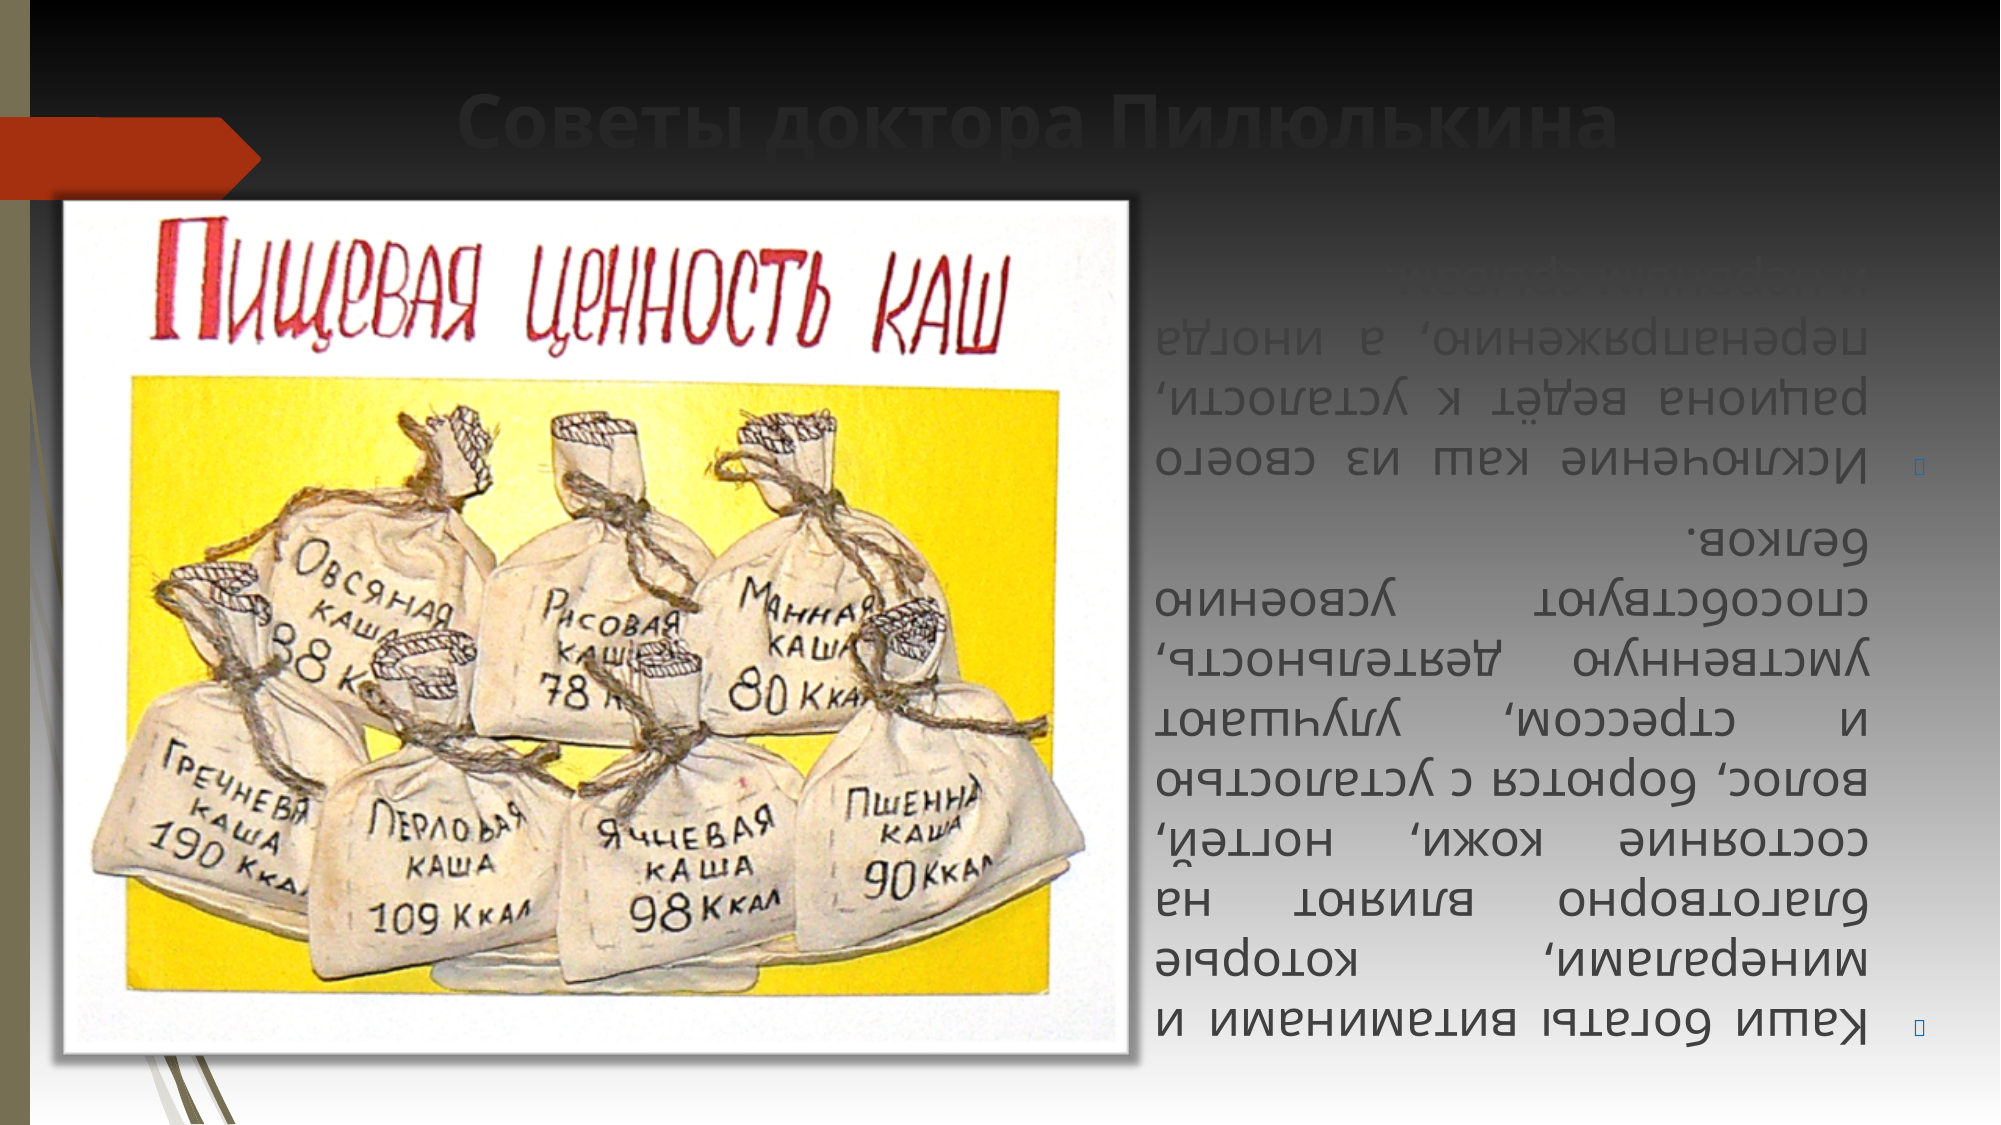

# Советы доктора Пилюлькина
Каши богаты витаминами и минералами, которые благотворно влияют на состояние кожи, ногтей, волос, борются с усталостью и стрессом, улучшают умственную деятельность, способствуют усвоению белков.
Исключение каш из своего рациона ведёт к усталости, перенапряжению, а иногда и нервным срывам.